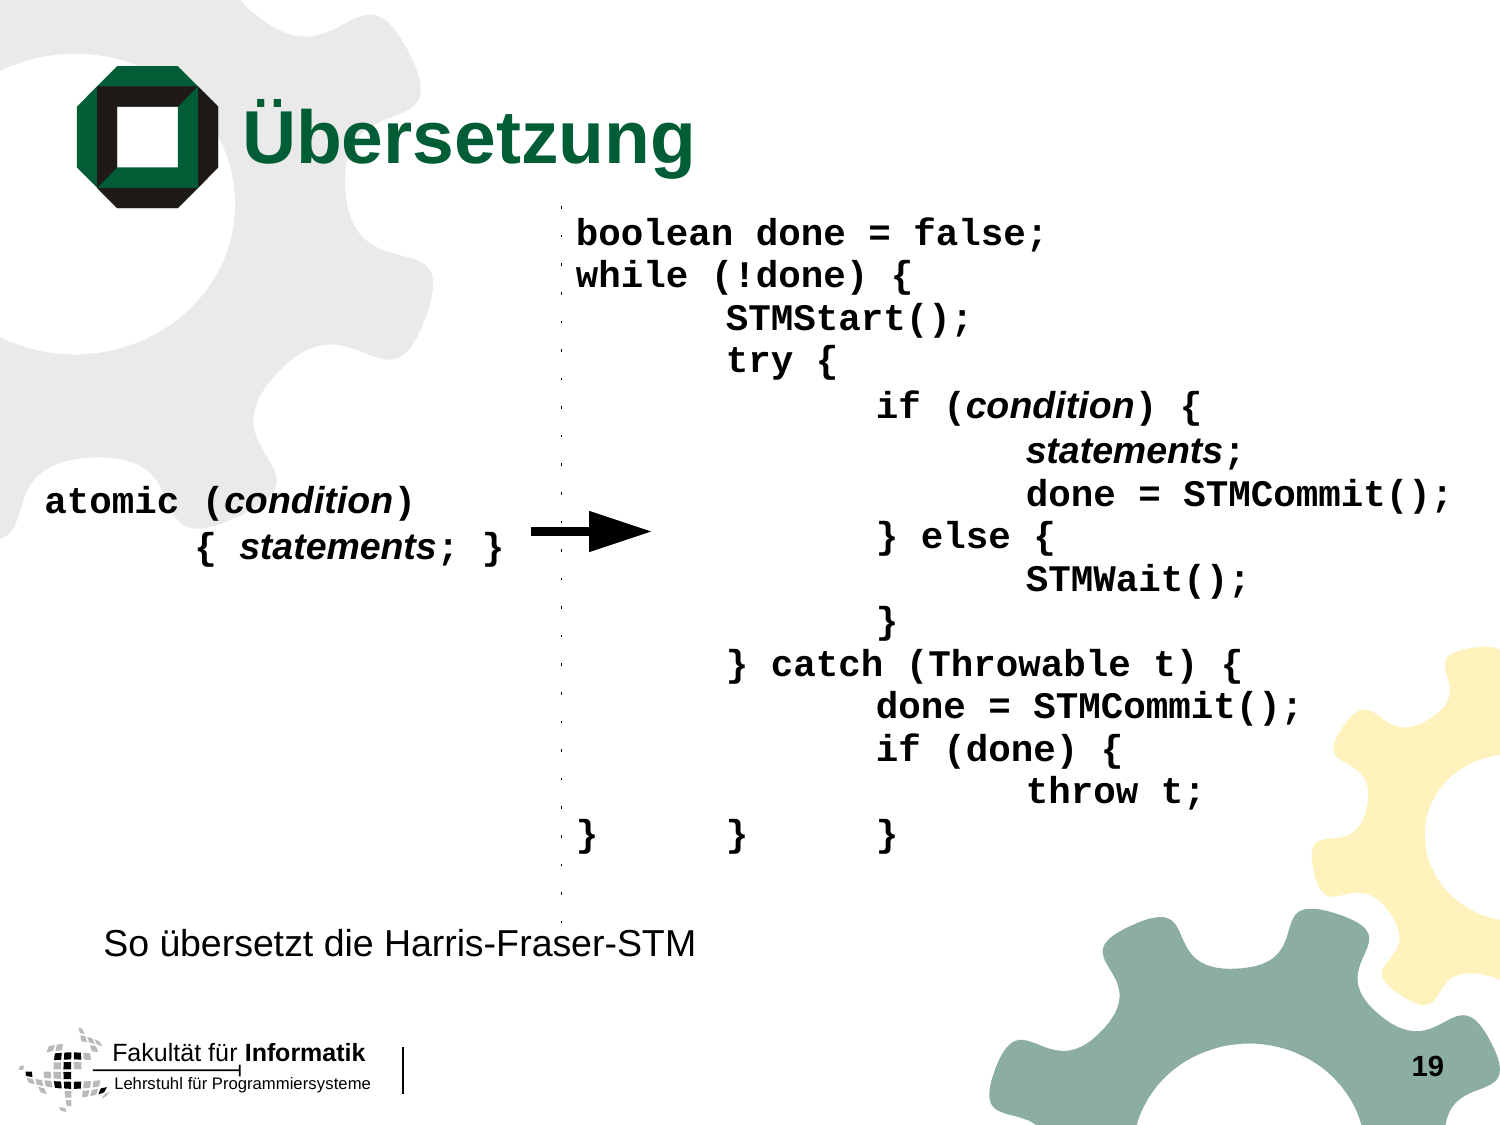

# Übersetzung
boolean done = false;
while (!done) {
	STMStart();
	try {
		if (condition) {
			statements;
			done = STMCommit();
		} else {
			STMWait();
		}
	} catch (Throwable t) {
		done = STMCommit();
		if (done) {
			throw t;
}	}	}
So übersetzt die Harris-Fraser-STM
atomic (condition)
	{ statements; }
19